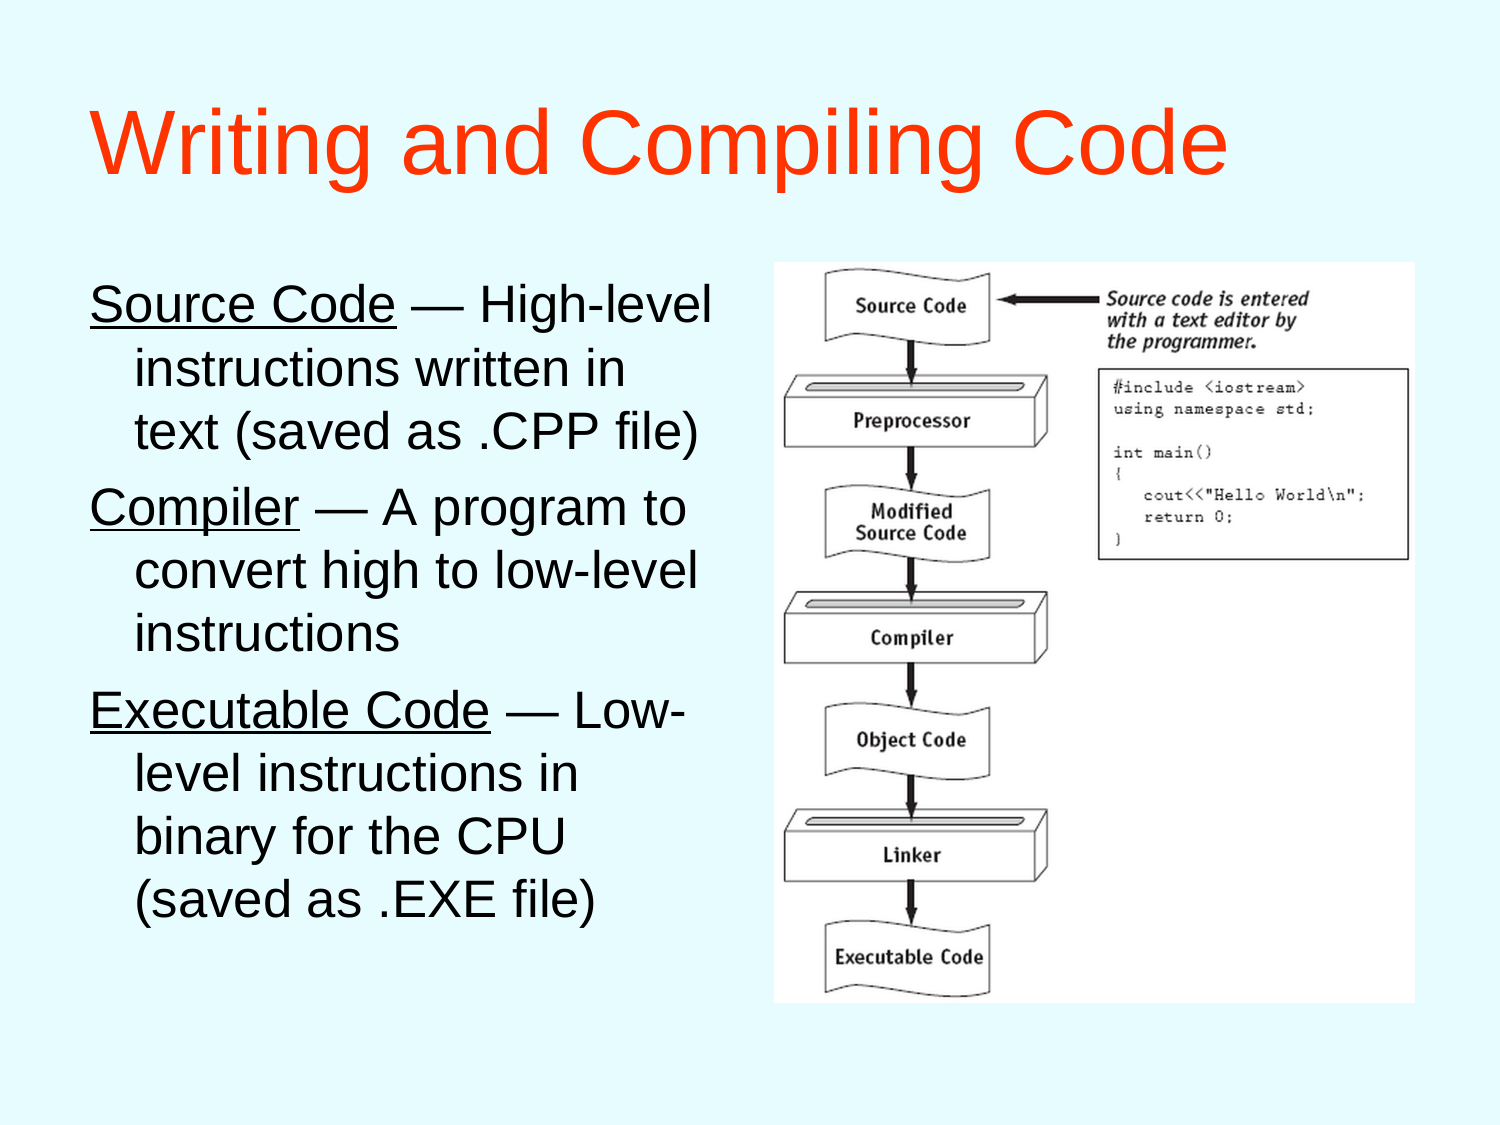

# Writing and Compiling Code
Source Code — High-level instructions written in text (saved as .CPP file)
Compiler — A program to convert high to low-level instructions
Executable Code — Low-level instructions in binary for the CPU (saved as .EXE file)